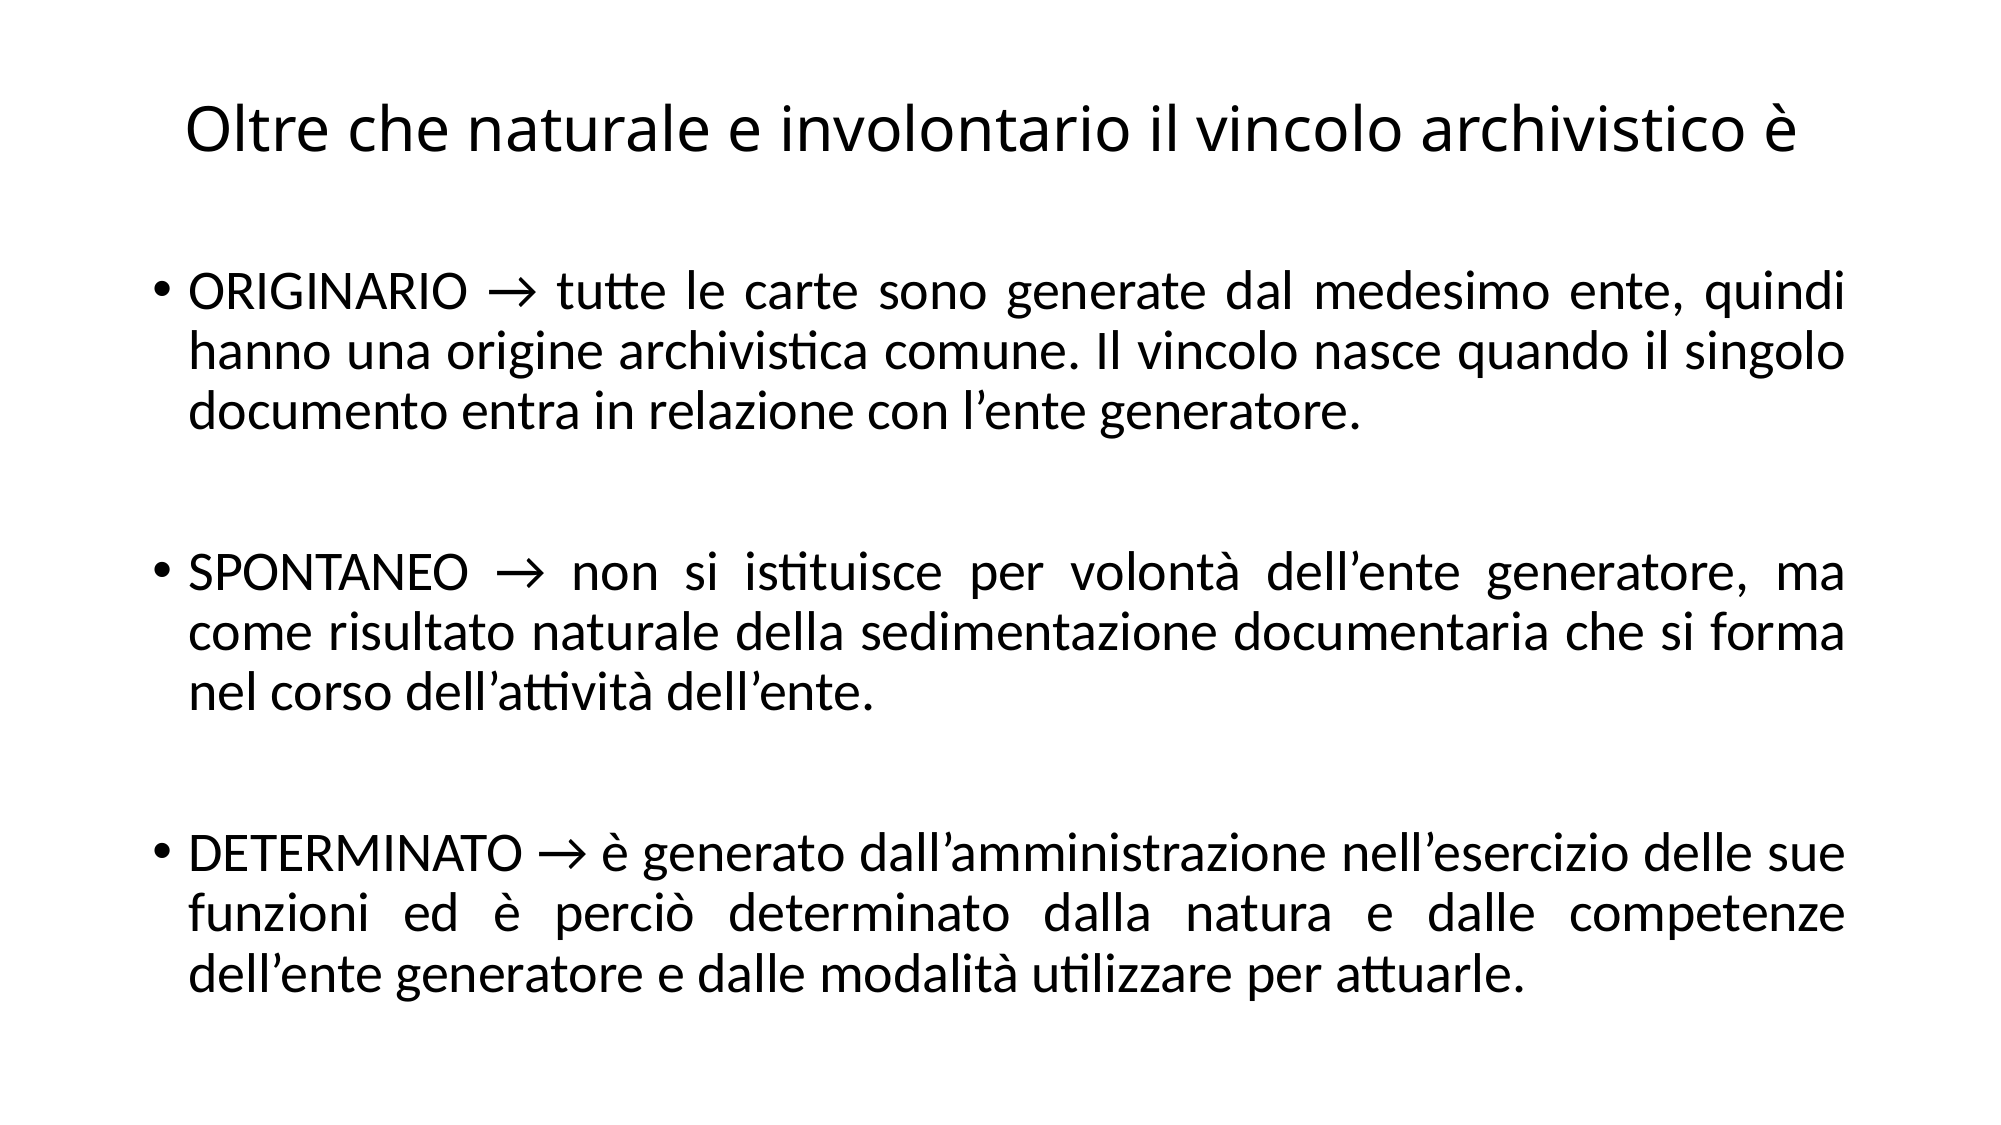

# Oltre che naturale e involontario il vincolo archivistico è
ORIGINARIO → tutte le carte sono generate dal medesimo ente, quindi hanno una origine archivistica comune. Il vincolo nasce quando il singolo documento entra in relazione con l’ente generatore.
SPONTANEO → non si istituisce per volontà dell’ente generatore, ma come risultato naturale della sedimentazione documentaria che si forma nel corso dell’attività dell’ente.
DETERMINATO → è generato dall’amministrazione nell’esercizio delle sue funzioni ed è perciò determinato dalla natura e dalle competenze dell’ente generatore e dalle modalità utilizzare per attuarle.